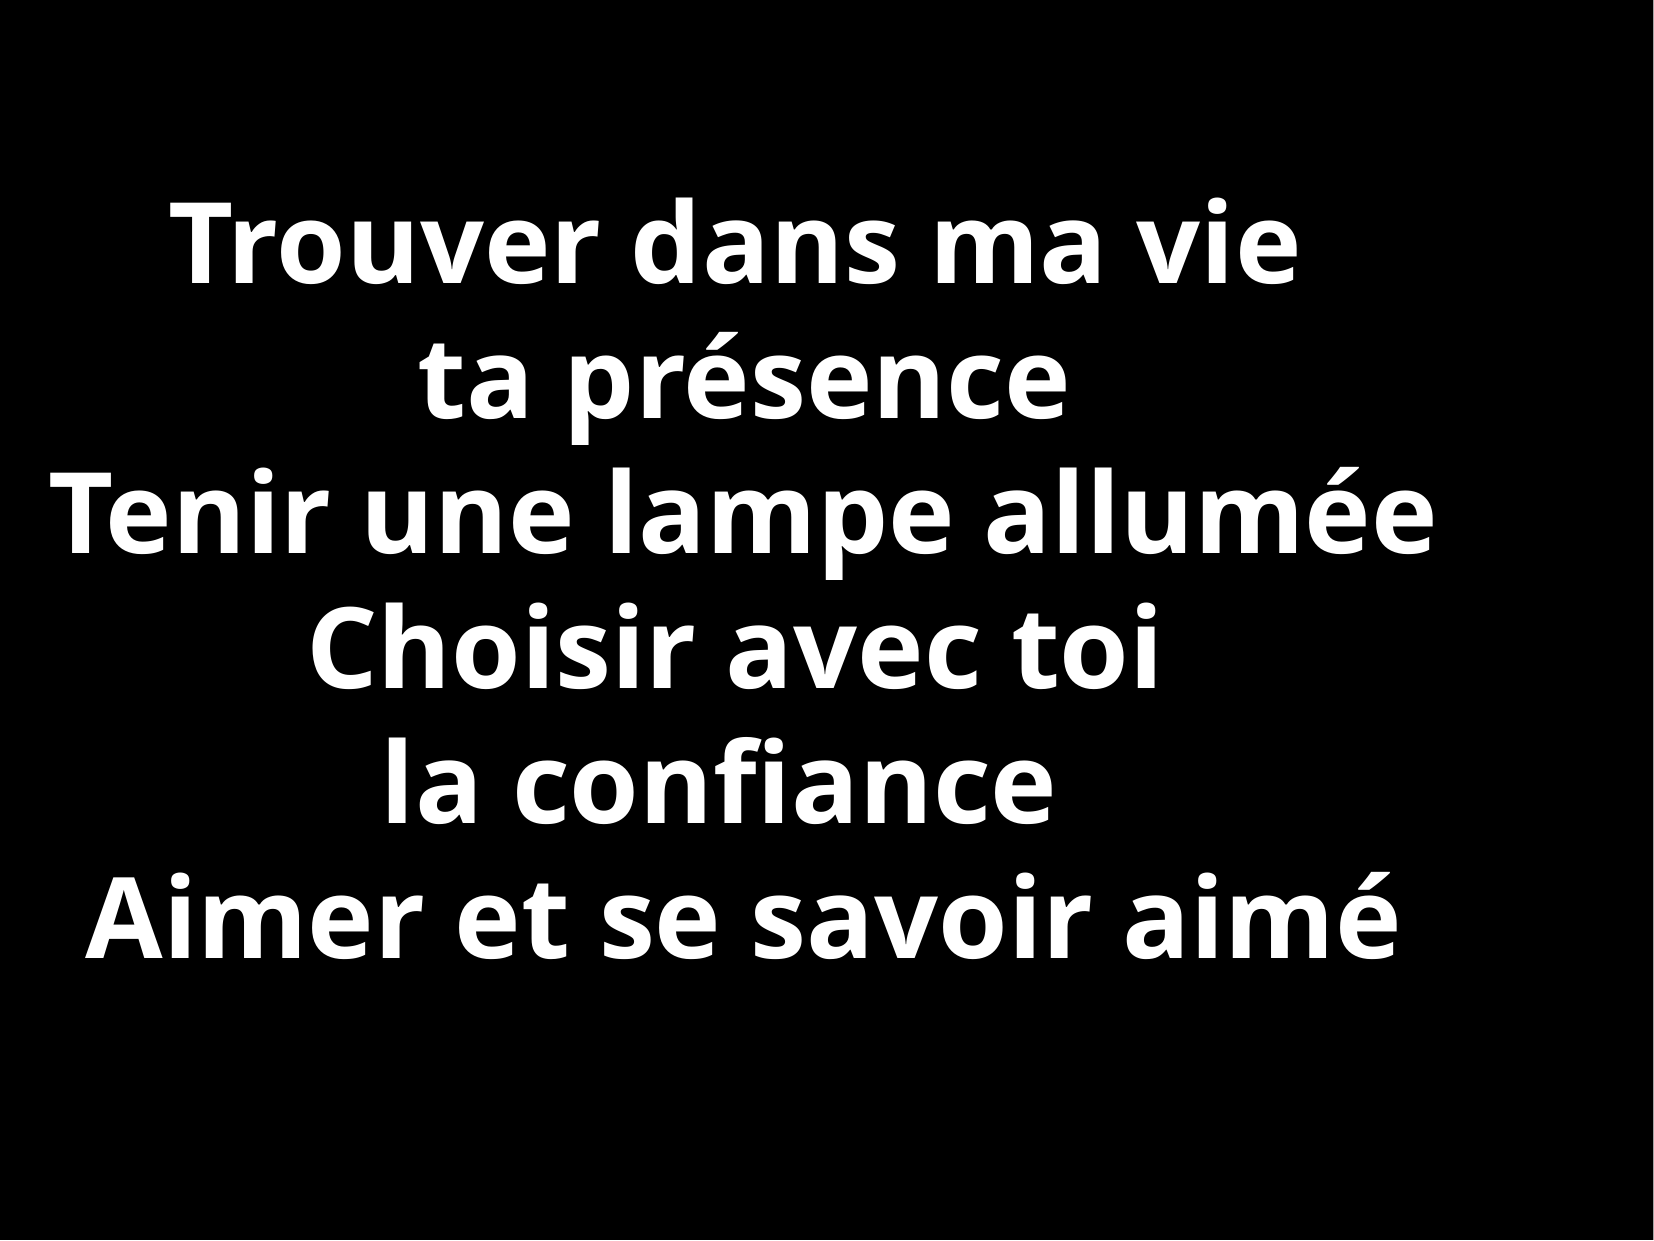

Trouver dans ma vie
ta présence
Tenir une lampe allumée
Choisir avec toi
la confiance
Aimer et se savoir aimé